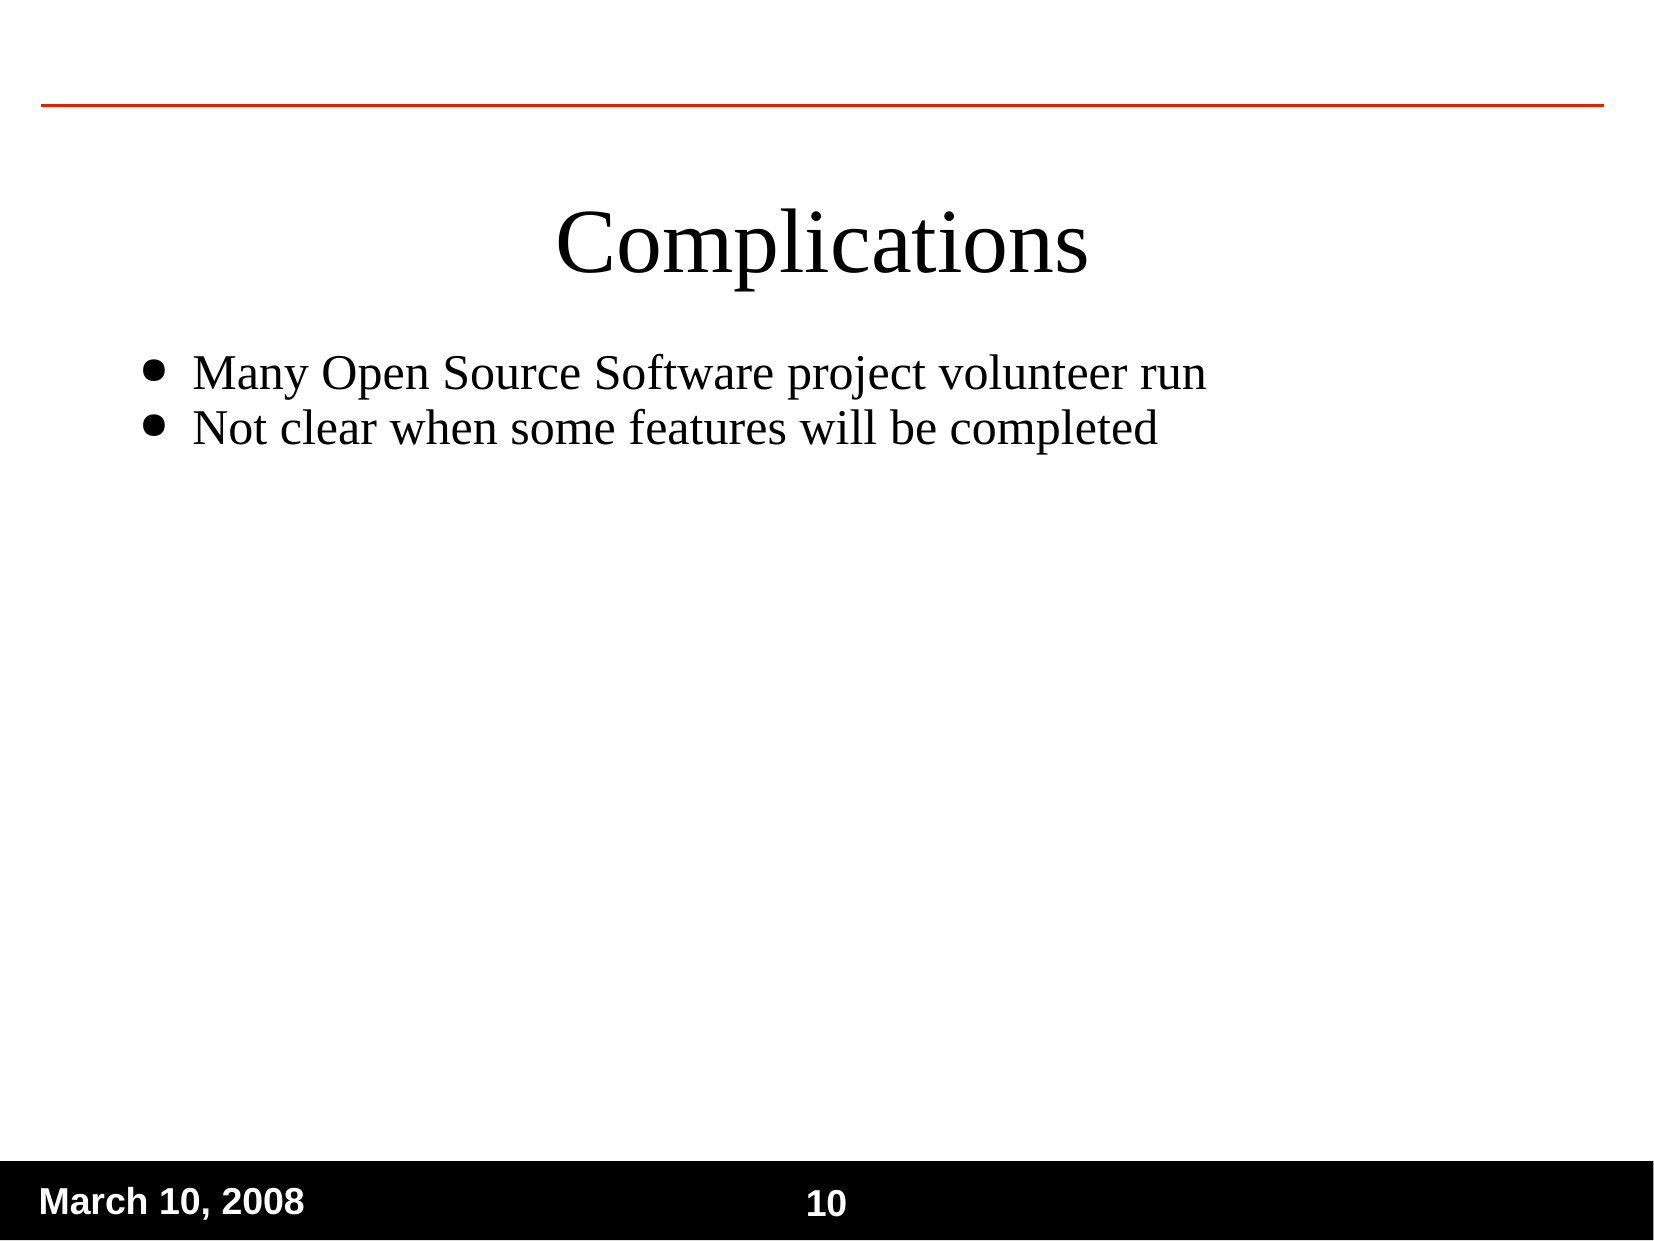

# Complications
Many Open Source Software project volunteer run
Not clear when some features will be completed